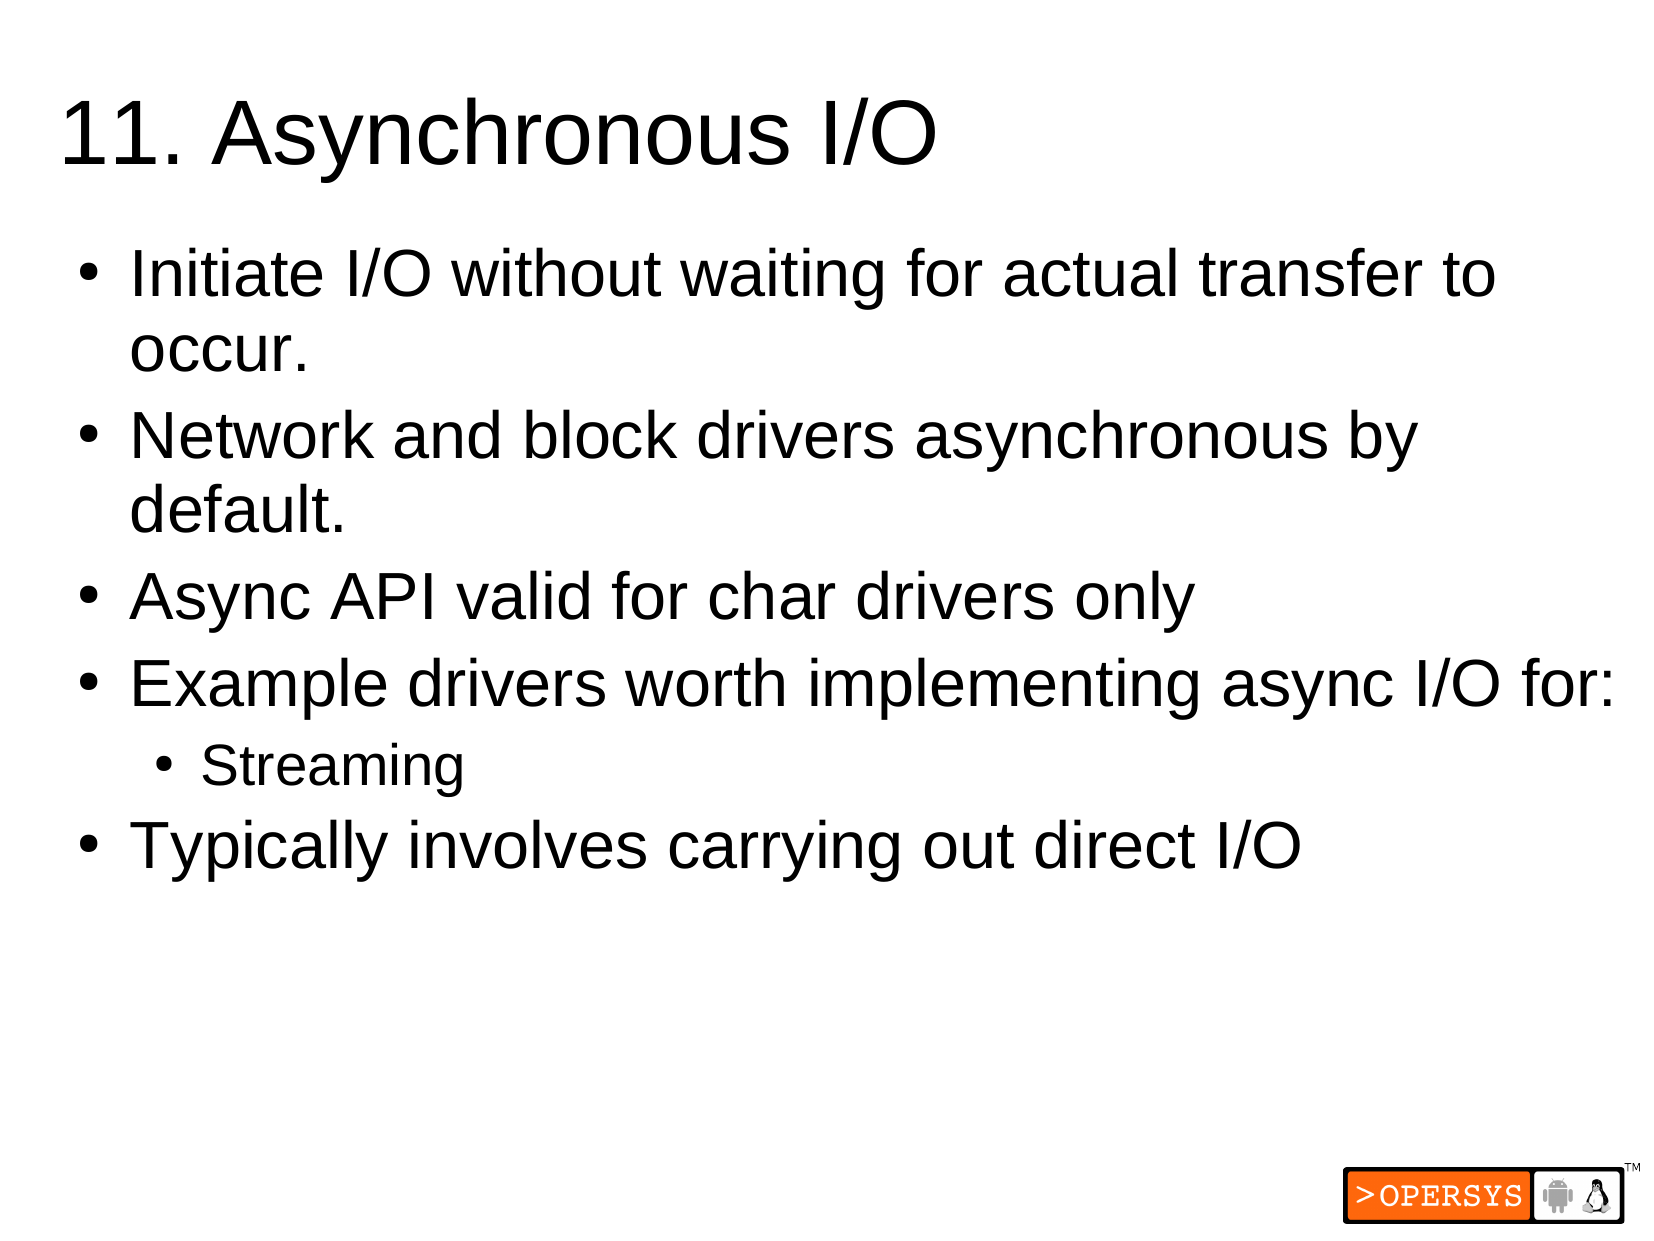

# 11. Asynchronous I/O
Initiate I/O without waiting for actual transfer to occur.
Network and block drivers asynchronous by default.
Async API valid for char drivers only
Example drivers worth implementing async I/O for:
Streaming
Typically involves carrying out direct I/O